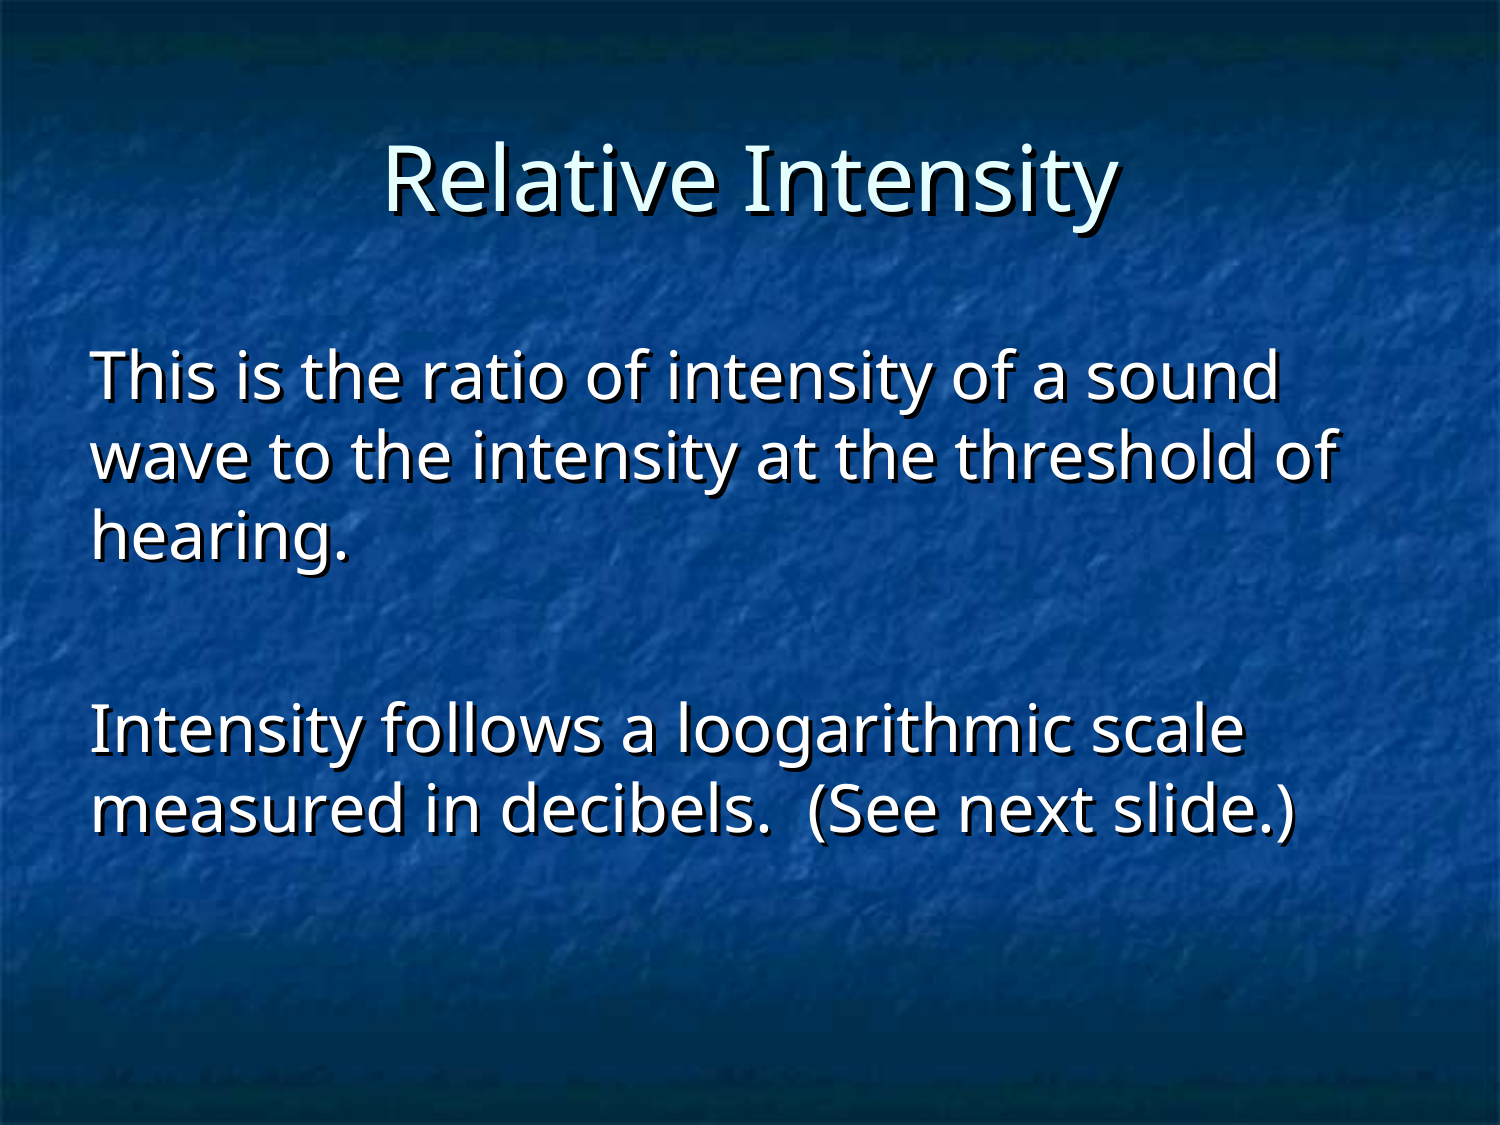

Relative Intensity
This is the ratio of intensity of a sound wave to the intensity at the threshold of hearing.
Intensity follows a loogarithmic scale measured in decibels. (See next slide.)